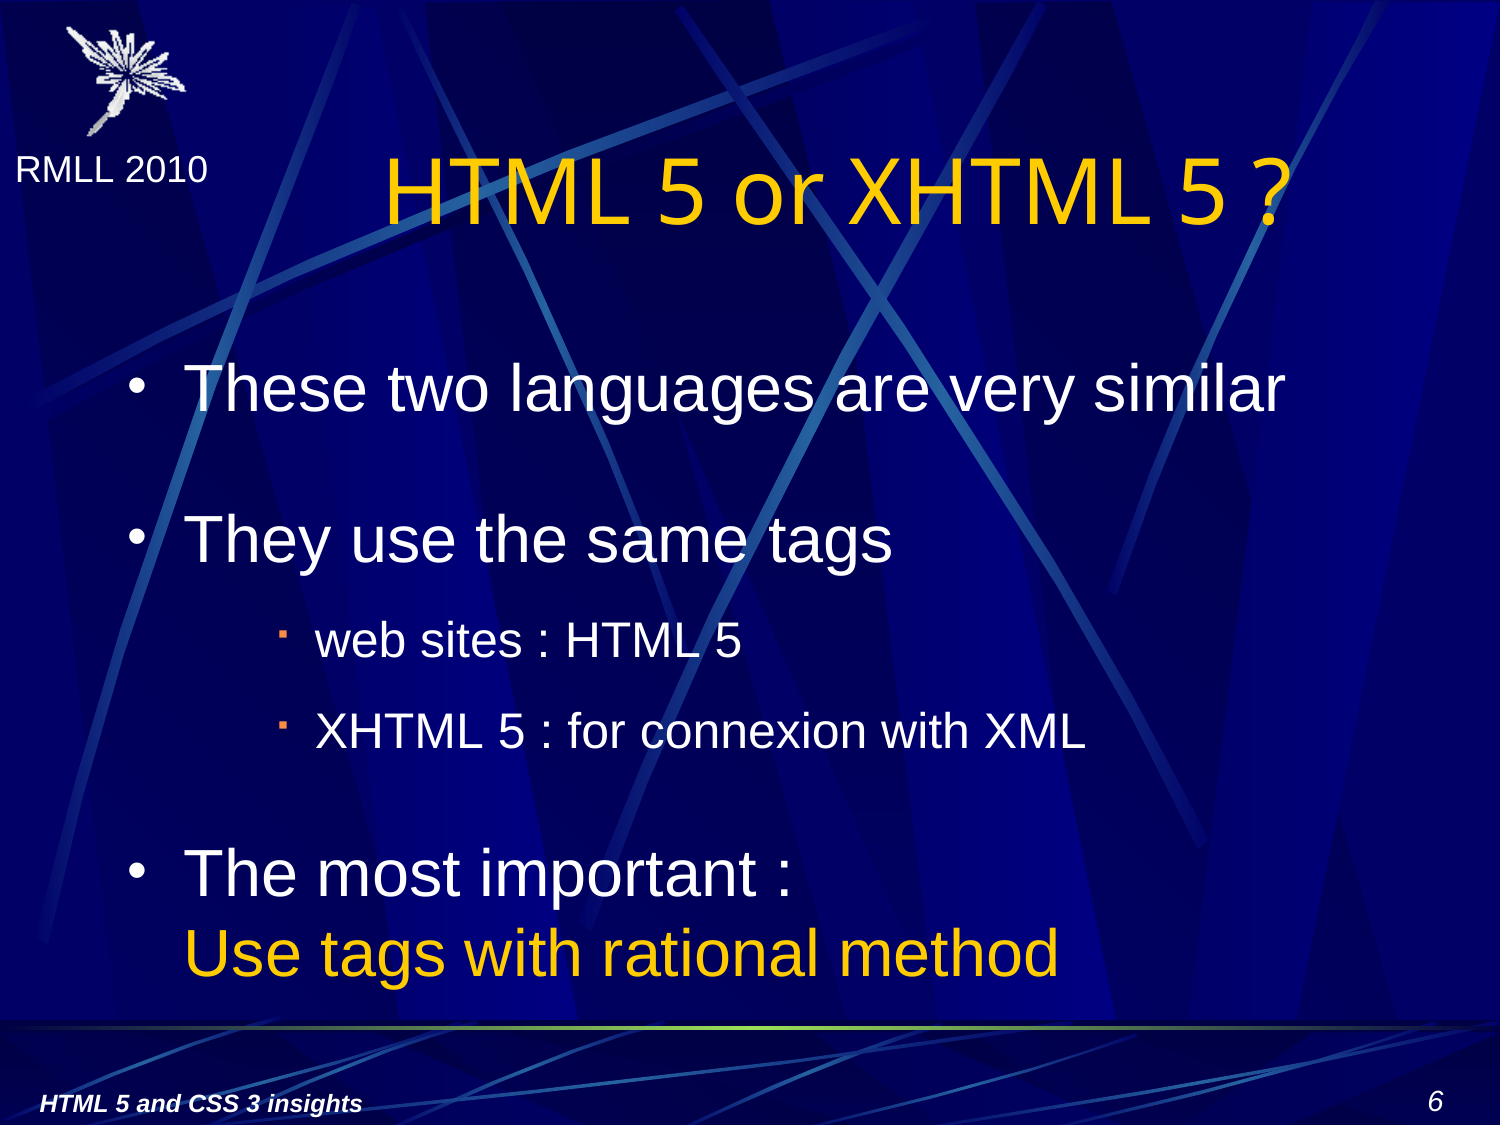

# HTML 5 or XHTML 5 ?
These two languages are very similar
They use the same tags
web sites : HTML 5
XHTML 5 : for connexion with XML
The most important :
Use tags with rational method